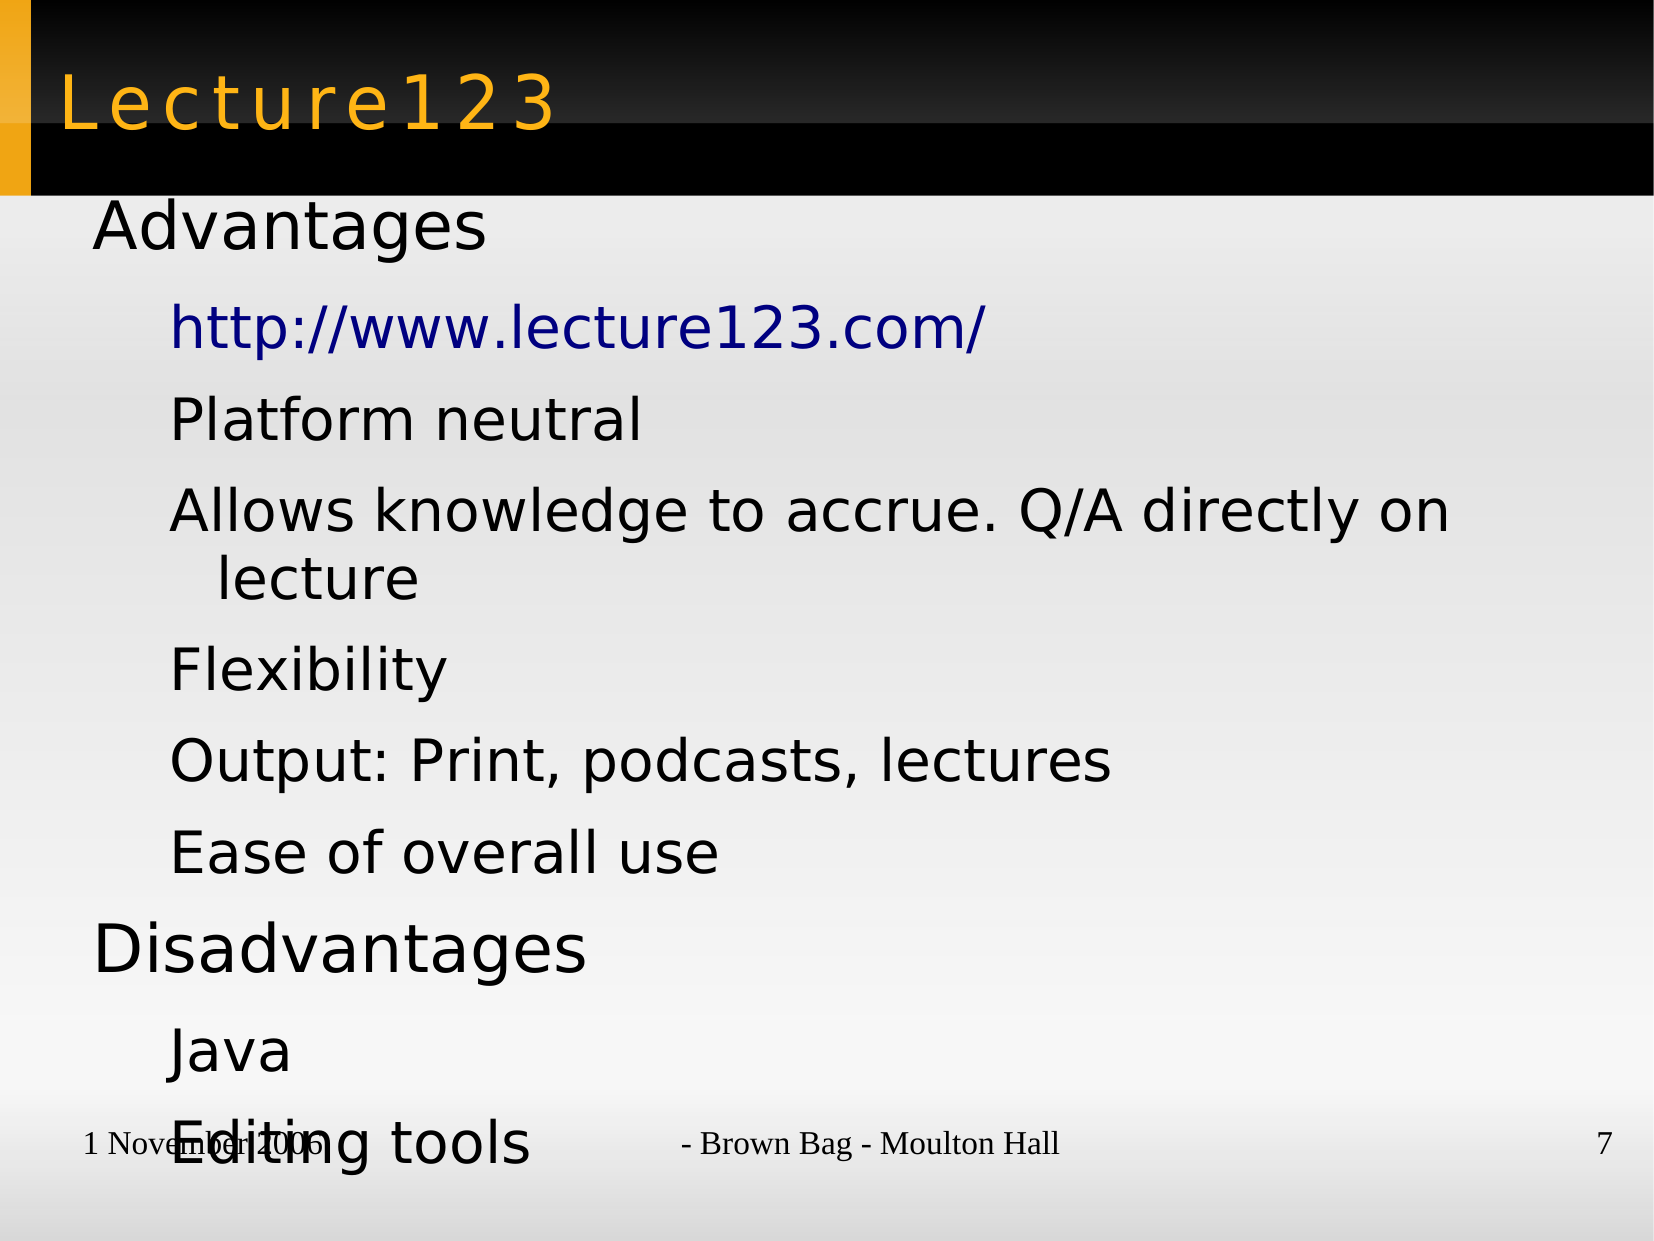

# Lecture123
Advantages
http://www.lecture123.com/
Platform neutral
Allows knowledge to accrue. Q/A directly on lecture
Flexibility
Output: Print, podcasts, lectures
Ease of overall use
Disadvantages
Java
Editing tools
1 November 2006
Brown Bag - Moulton Hall
7